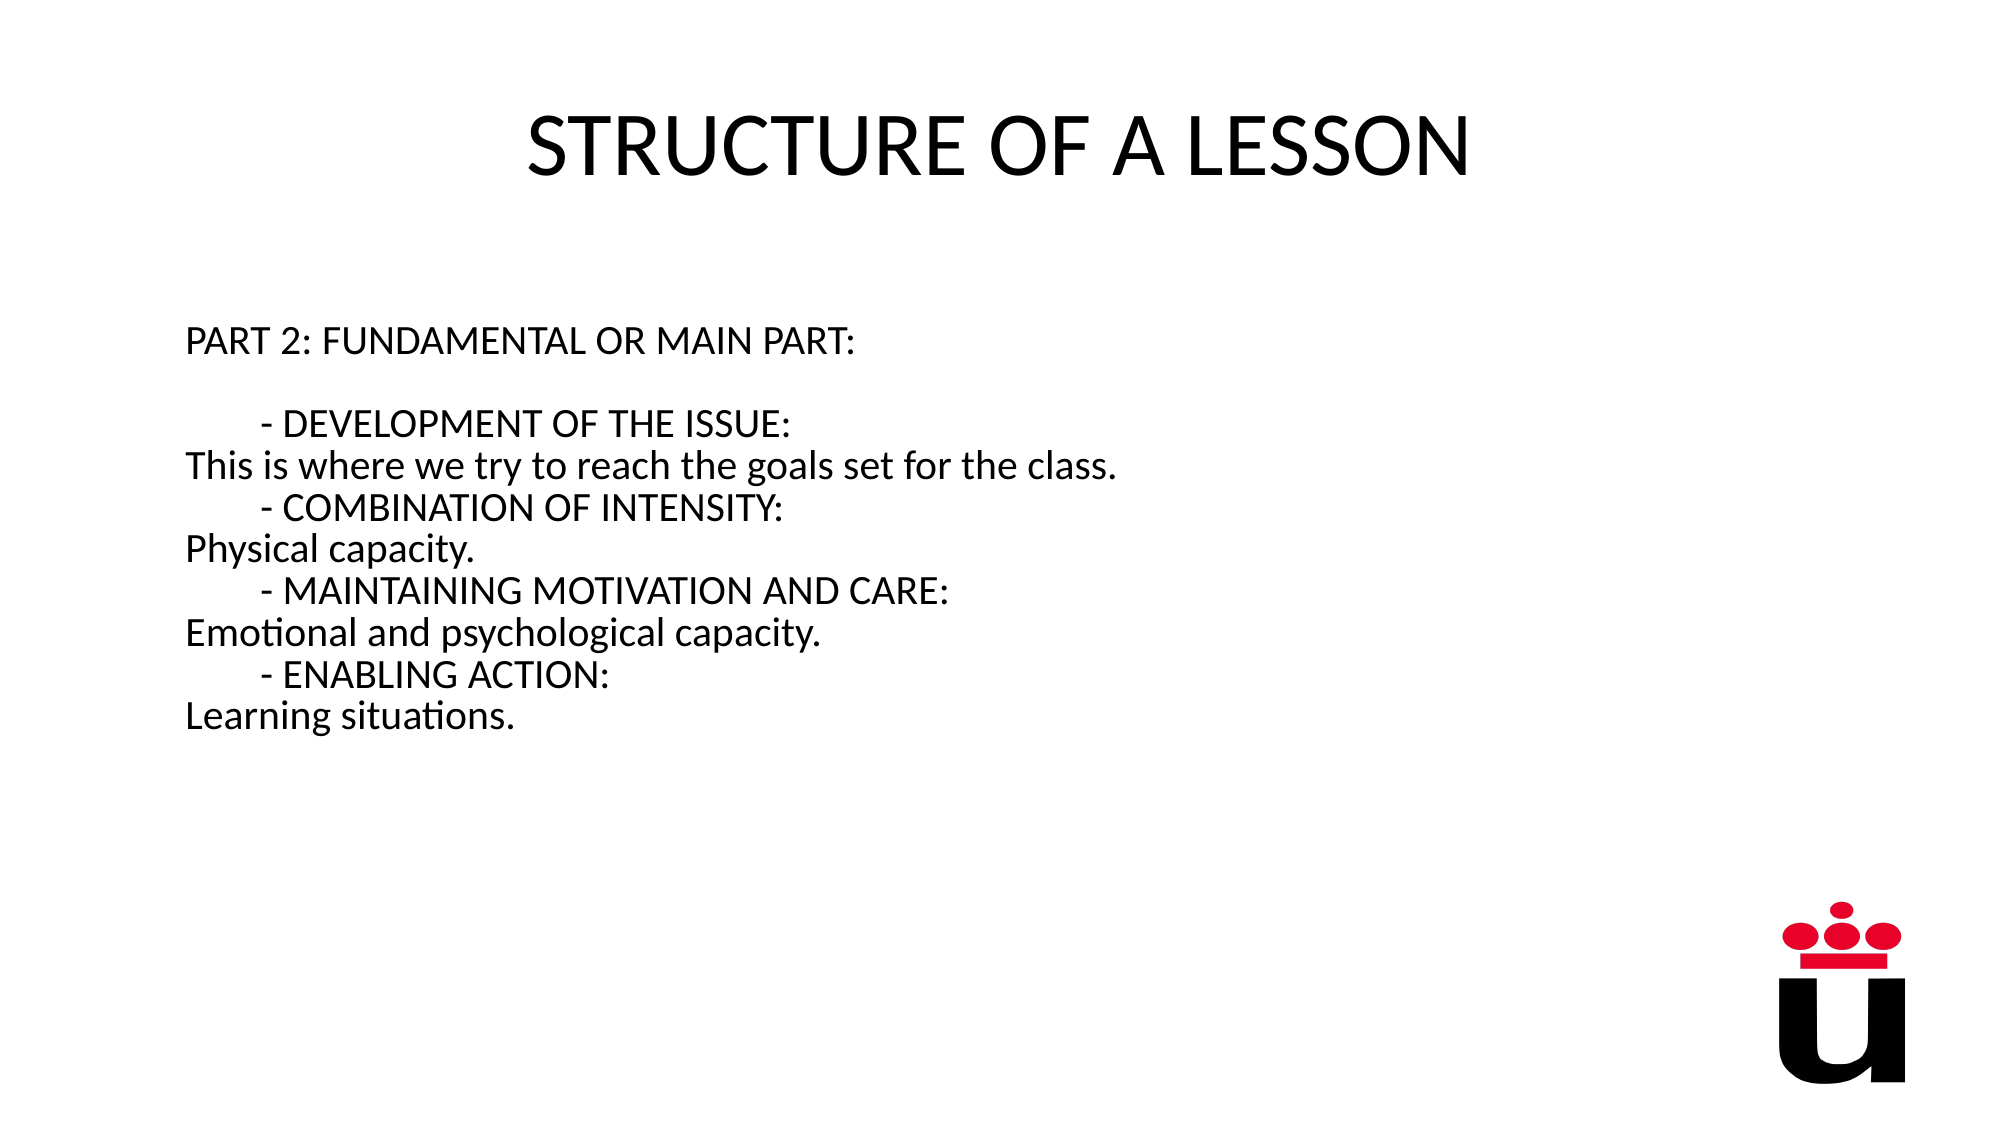

# STRUCTURE OF A LESSON
PART 2: FUNDAMENTAL OR MAIN PART:
	- DEVELOPMENT OF THE ISSUE:
This is where we try to reach the goals set for the class.
	- COMBINATION OF INTENSITY:
Physical capacity.
	- MAINTAINING MOTIVATION AND CARE:
Emotional and psychological capacity.
	- ENABLING ACTION:
Learning situations.